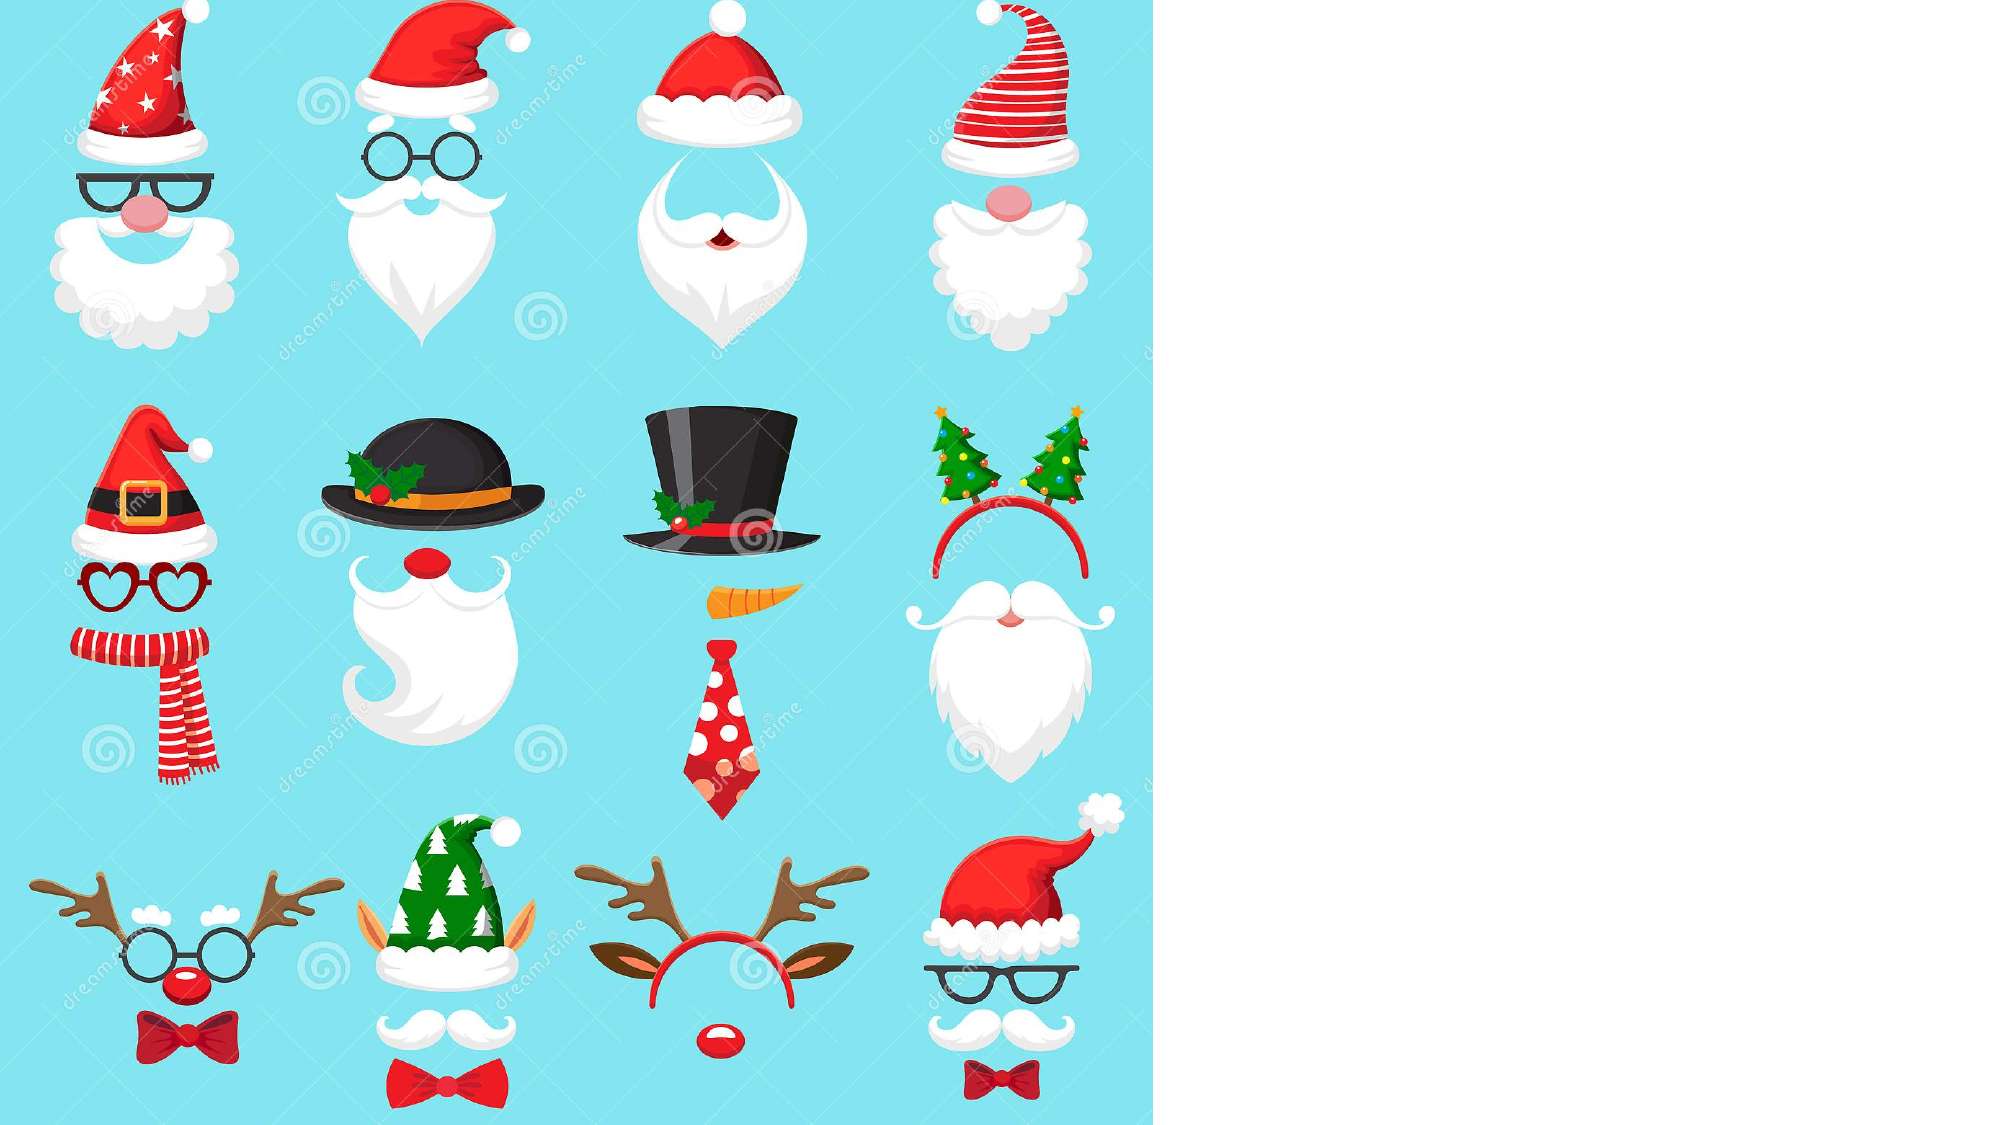

# GOTOVO SE TI PORAJA ŠE KAKŠNA IDEJA…
ZA KONEC SI POGLEJ ŠE RISANKO V SPREMLJAVI S KLASIČNO GLASBO.